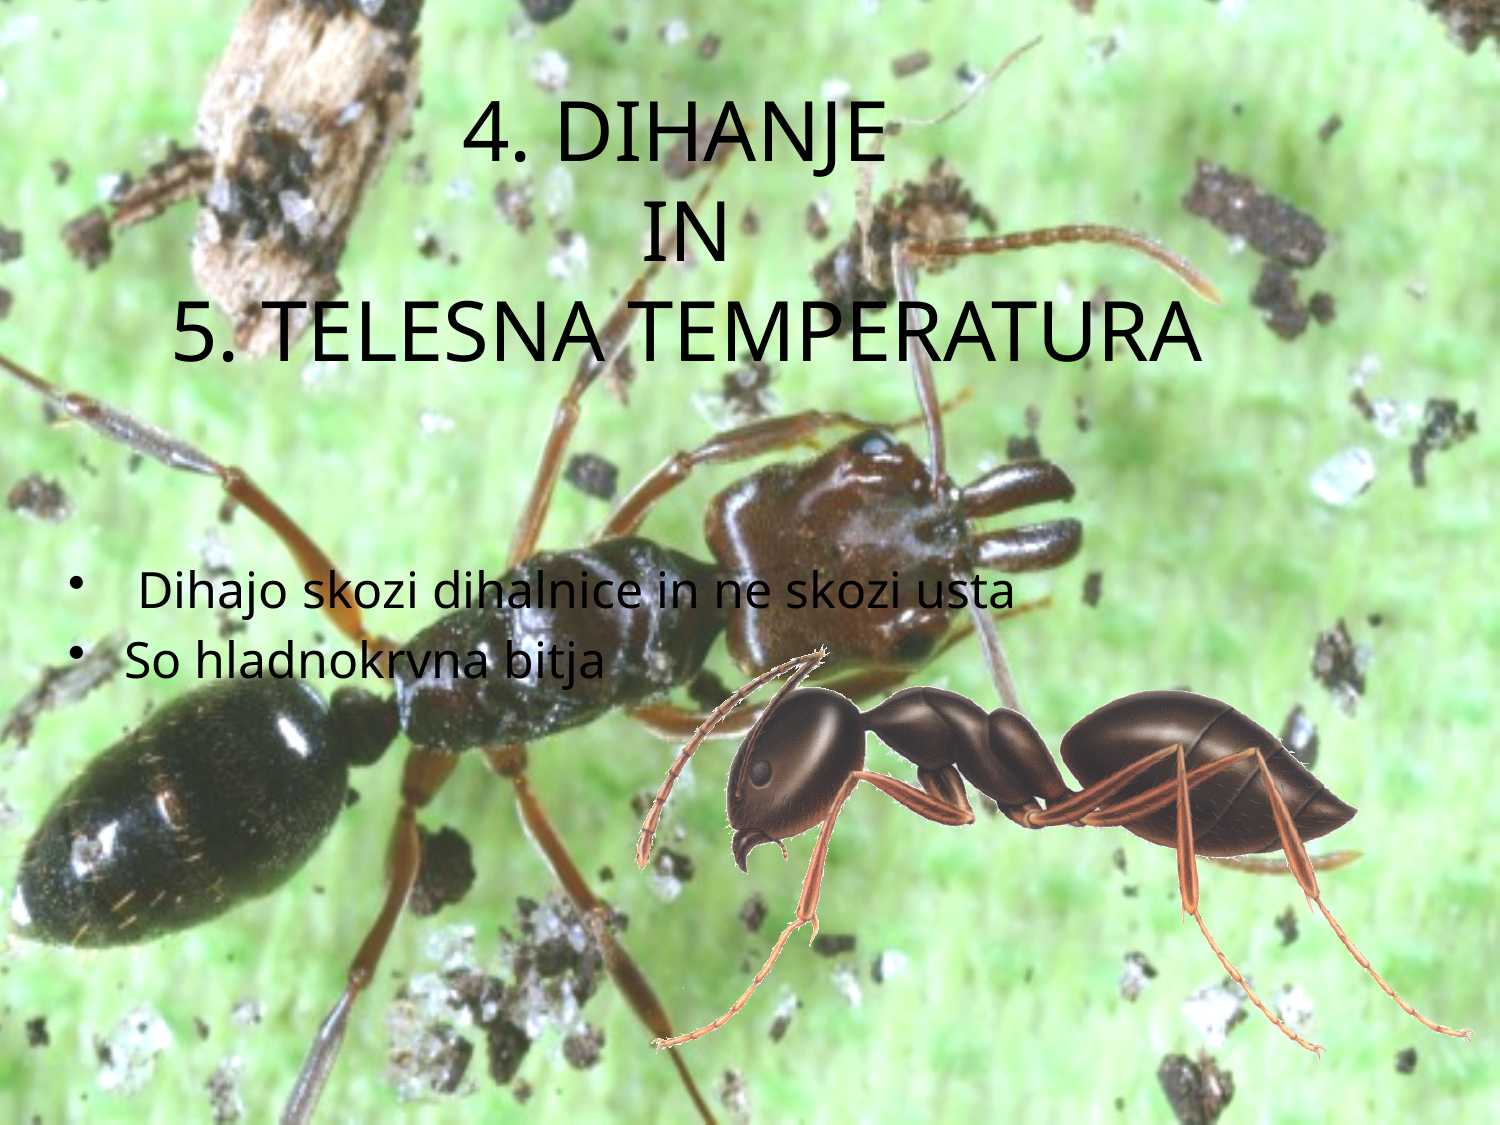

# 4. DIHANJE IN 5. TELESNA TEMPERATURA
 Dihajo skozi dihalnice in ne skozi usta
So hladnokrvna bitja